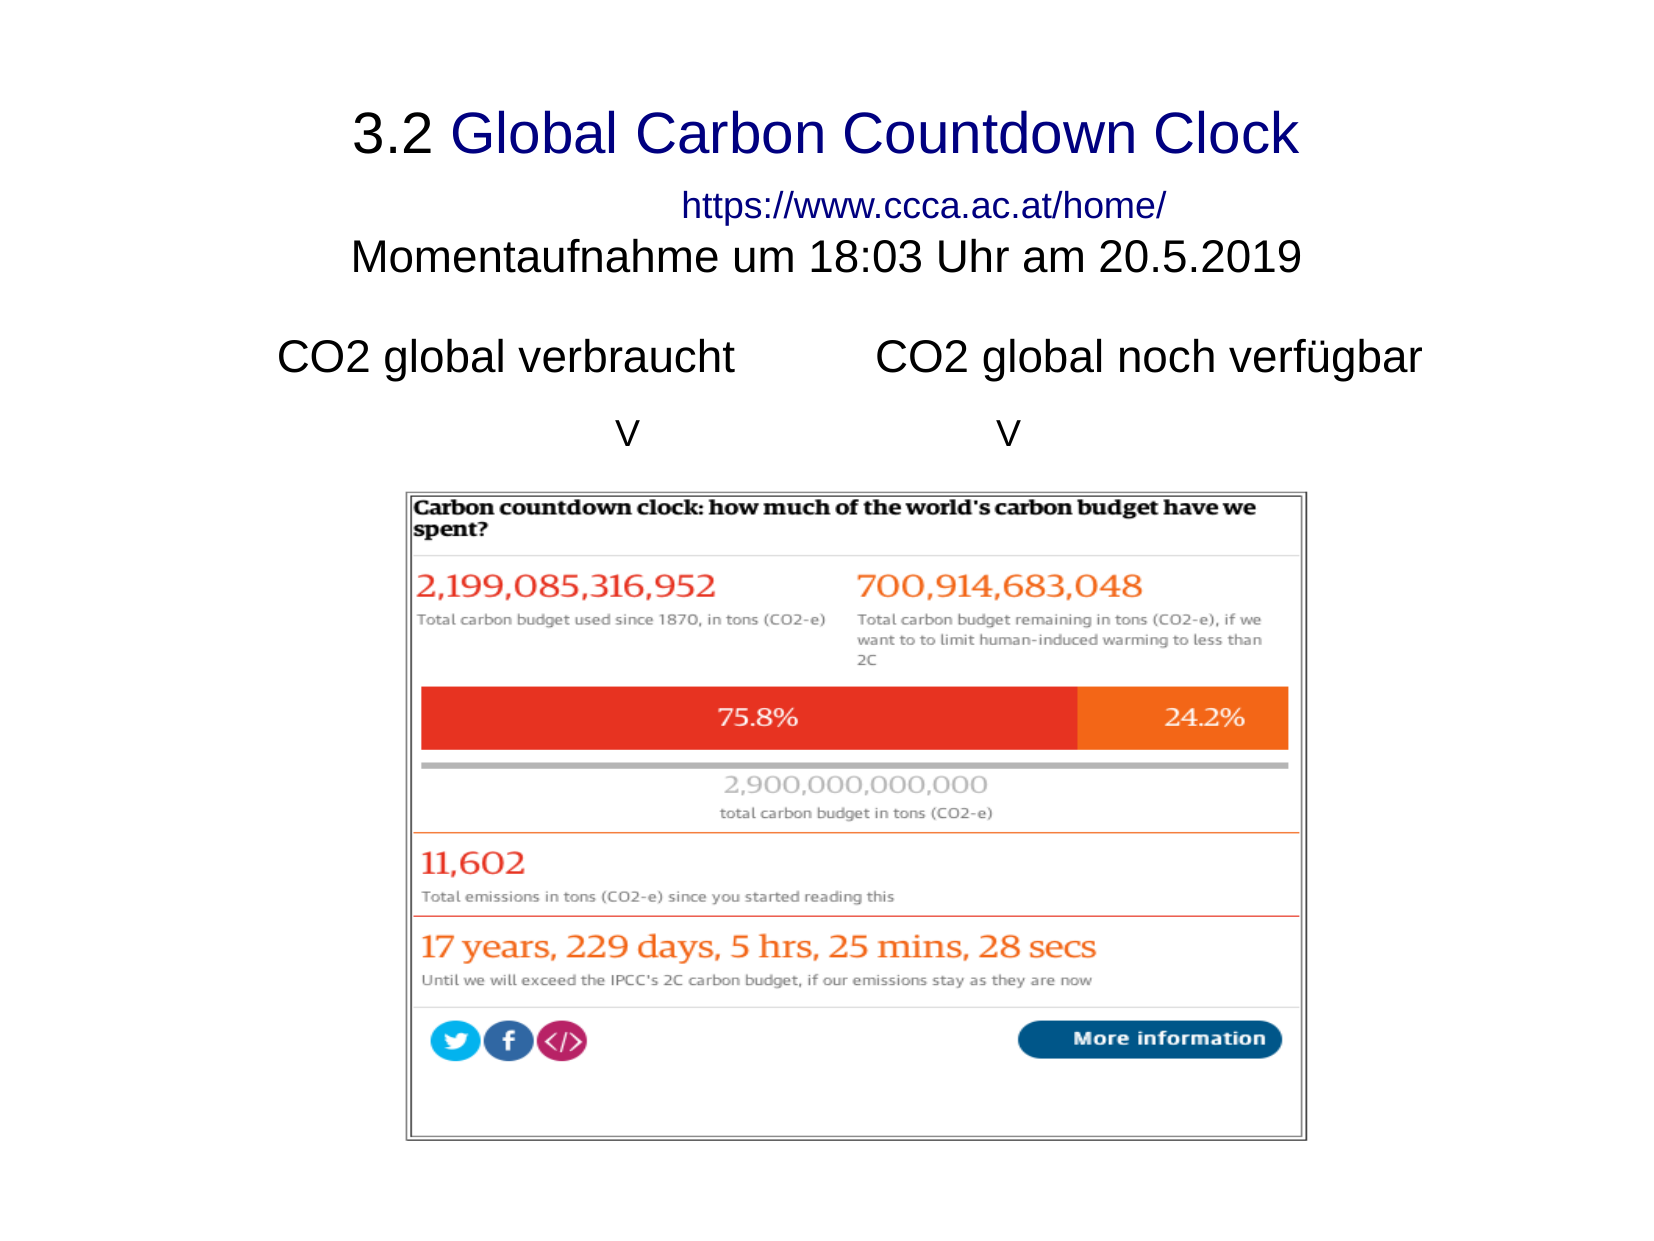

# 3.2 Global Carbon Countdown Clock https://www.ccca.ac.at/home/ Momentaufnahme um 18:03 Uhr am 20.5.2019 CO2 global verbraucht CO2 global noch verfügbar V V